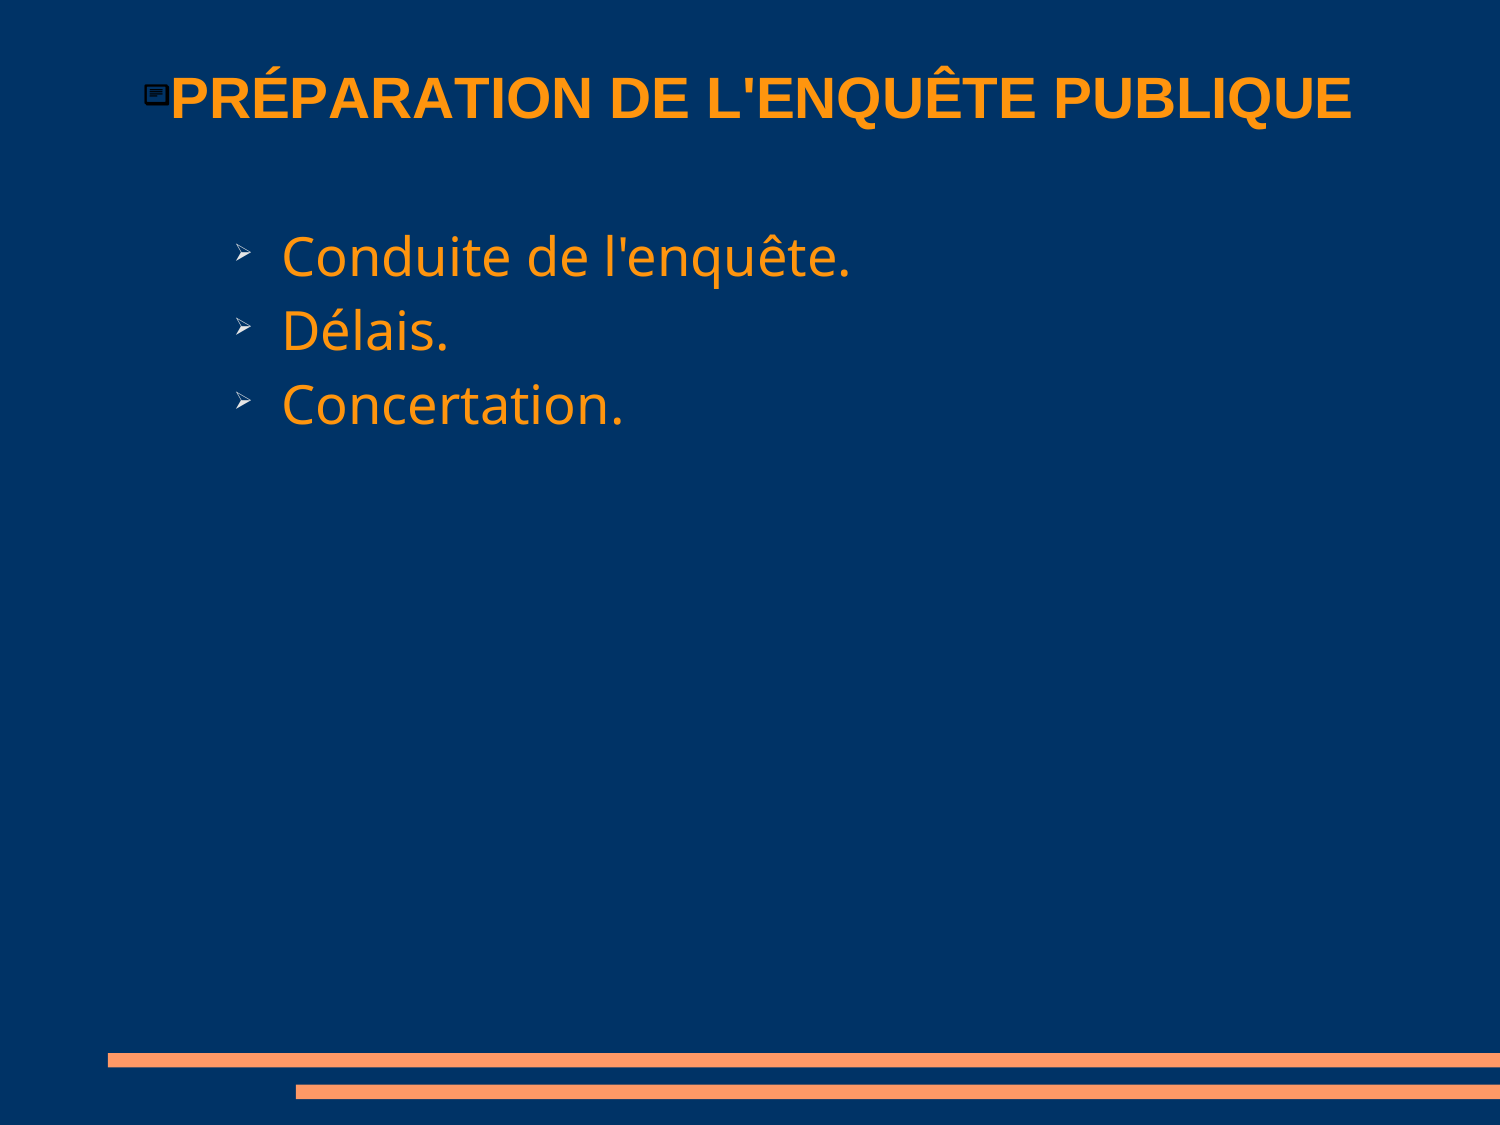

# PRÉPARATION DE L'ENQUÊTE PUBLIQUE
Conduite de l'enquête.
Délais.
Concertation.